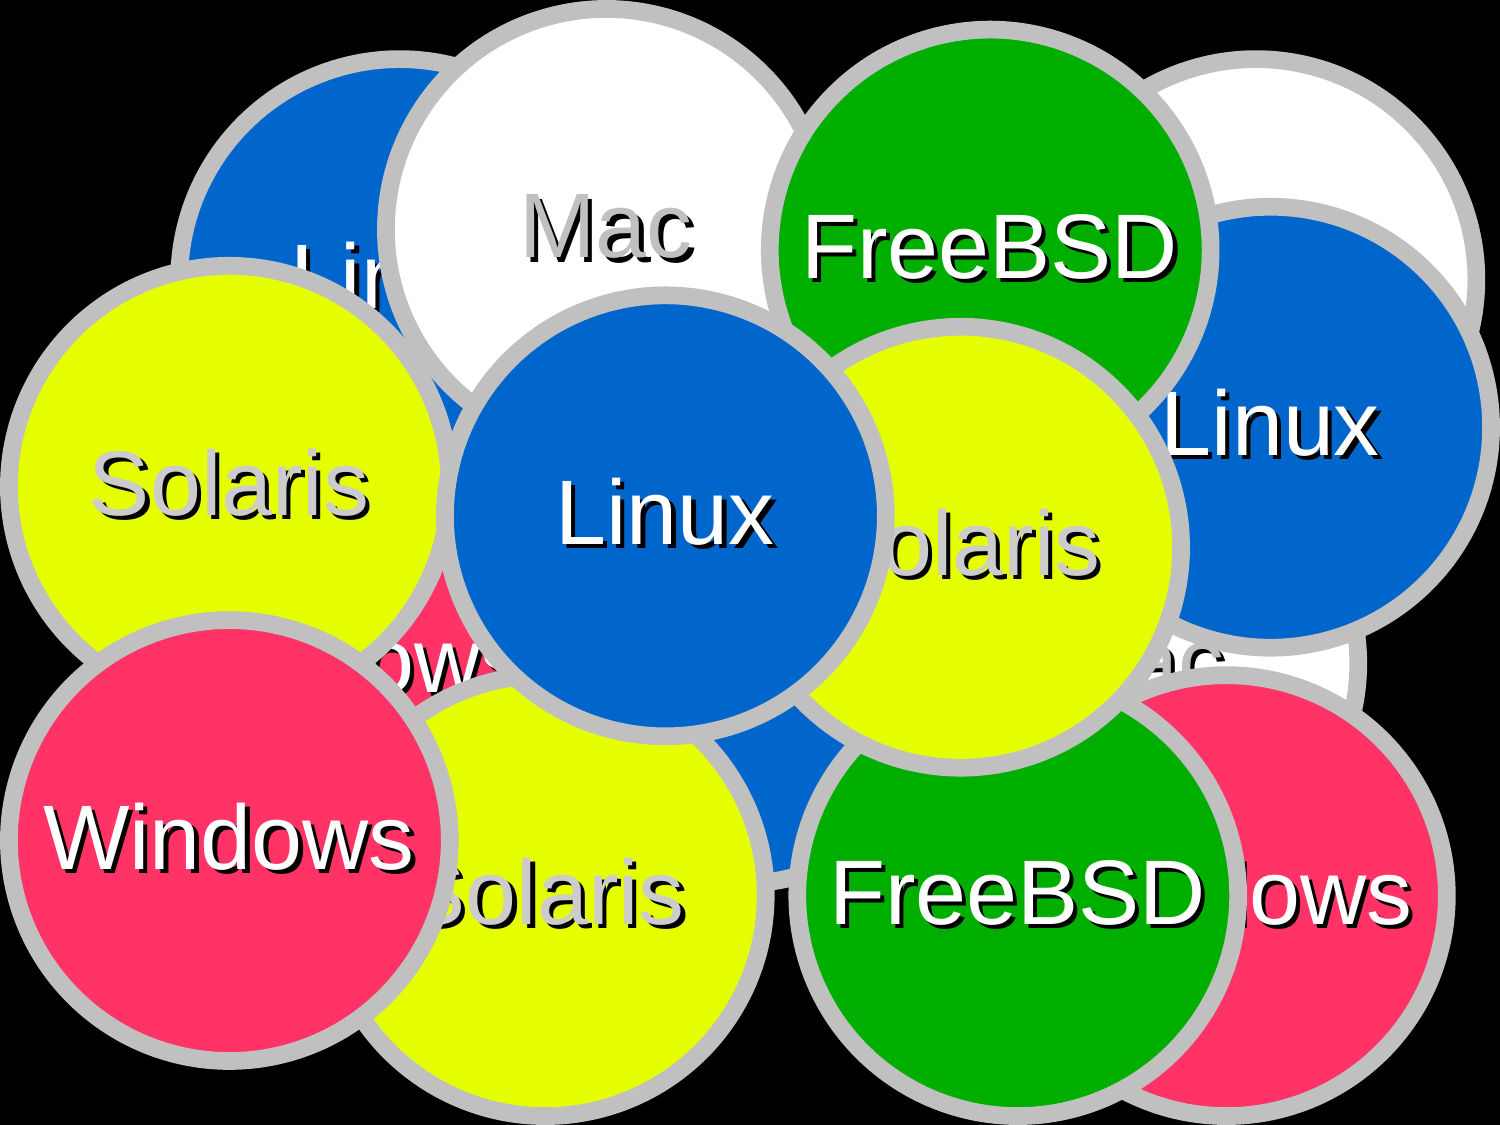

Mac
FreeBSD
Linux
Mac
FreeBSD
Linux
Solaris
Linux
Solaris
Windows
Linux
Mac
Windows
Solaris
FreeBSD
Windows